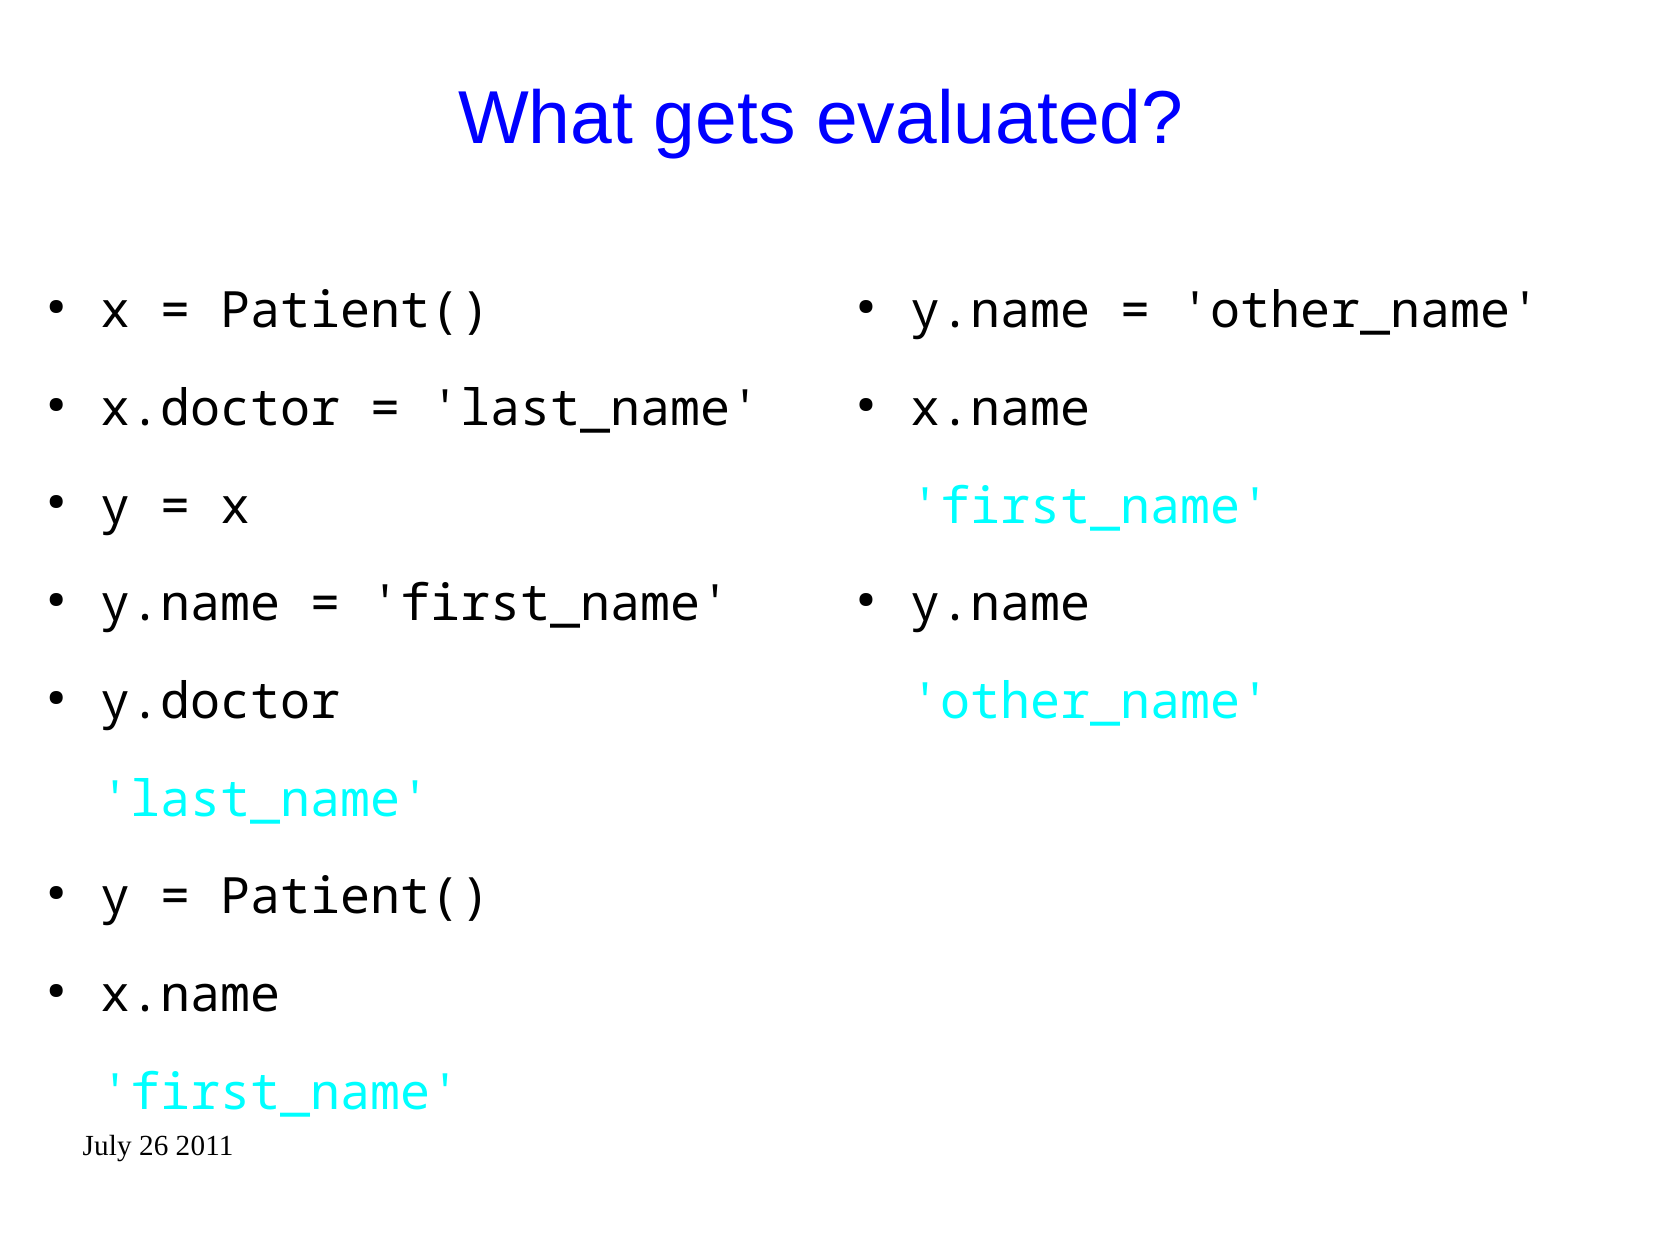

# What gets evaluated?
x = Patient()
x.doctor = 'last_name'
y = x
y.name = 'first_name'
y.doctor
'last_name'
y = Patient()
x.name
'first_name'
y.name = 'other_name'
x.name
'first_name'
y.name
'other_name'
July 26 2011